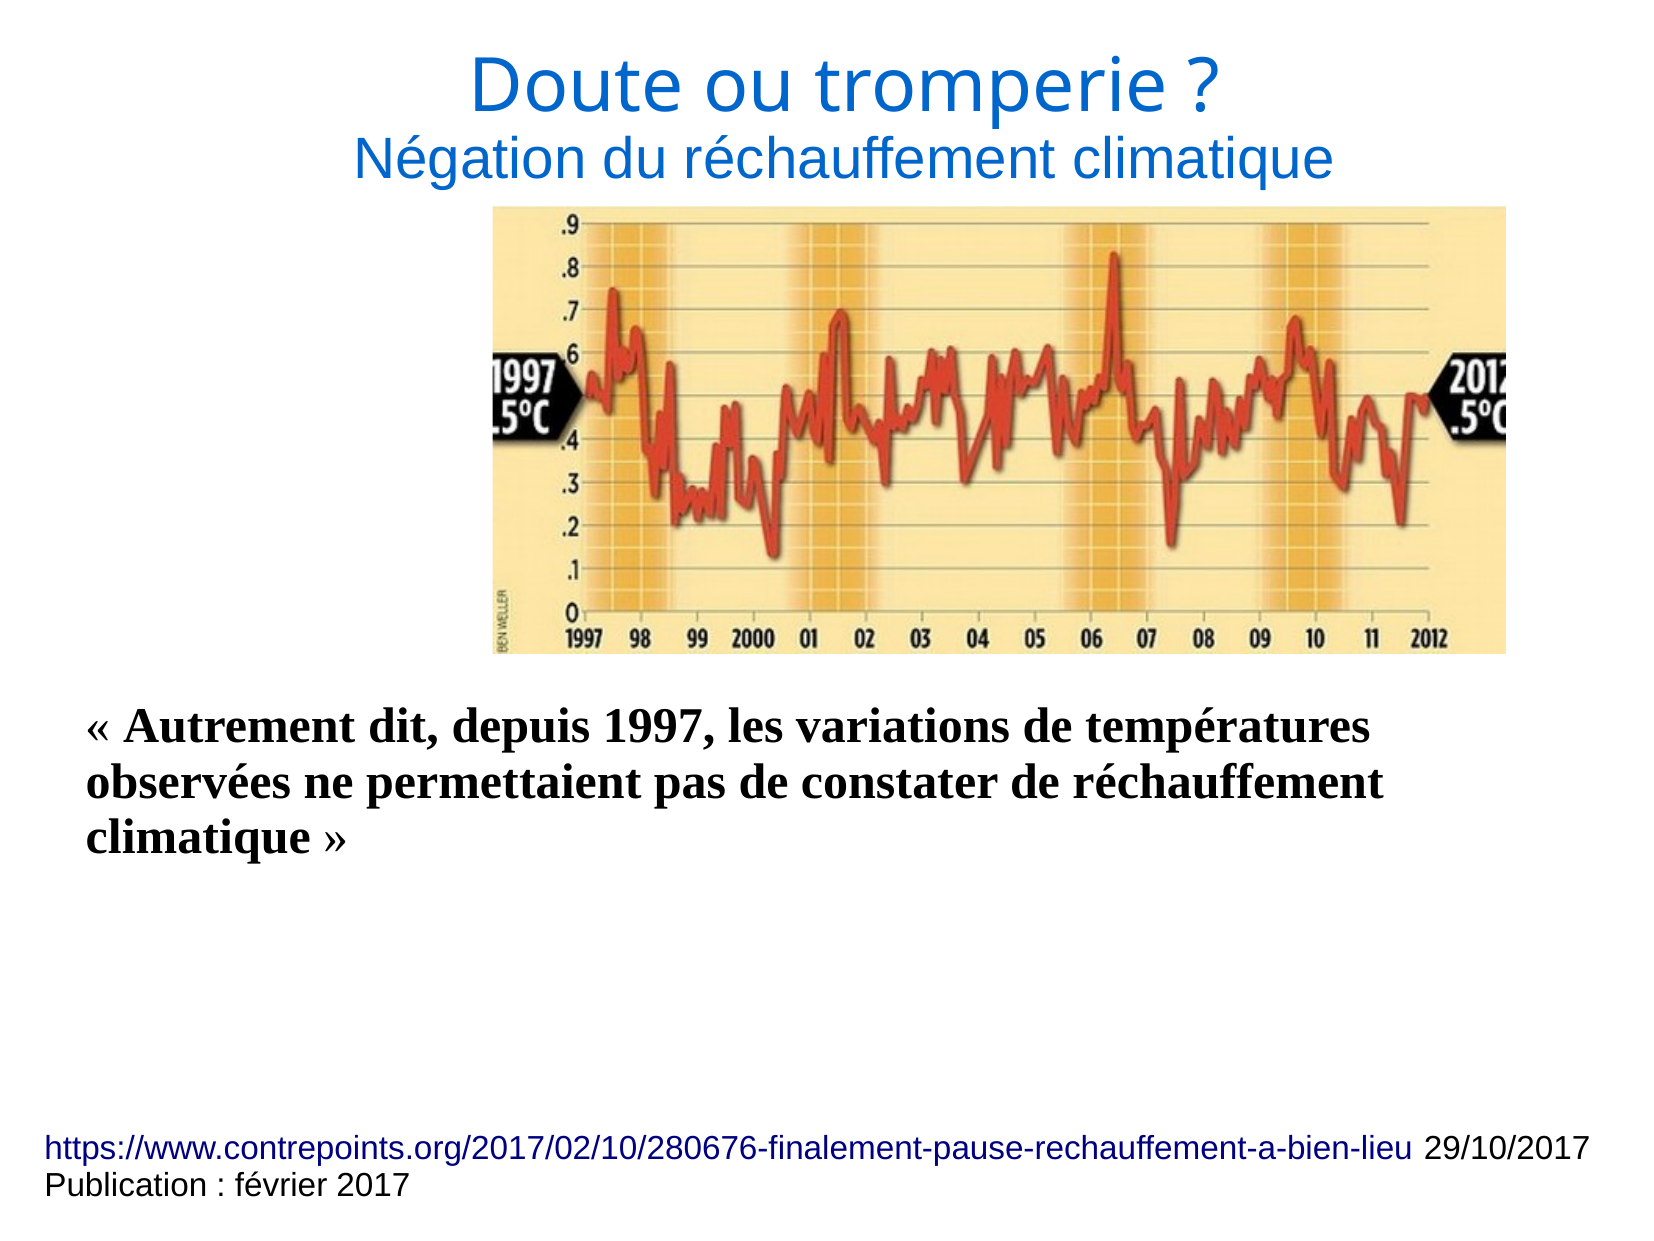

Doute ou tromperie ?
Négation du réchauffement climatique
« Autrement dit, depuis 1997, les variations de températures observées ne permettaient pas de constater de réchauffement climatique »
https://www.contrepoints.org/2017/02/10/280676-finalement-pause-rechauffement-a-bien-lieu 29/10/2017
Publication : février 2017